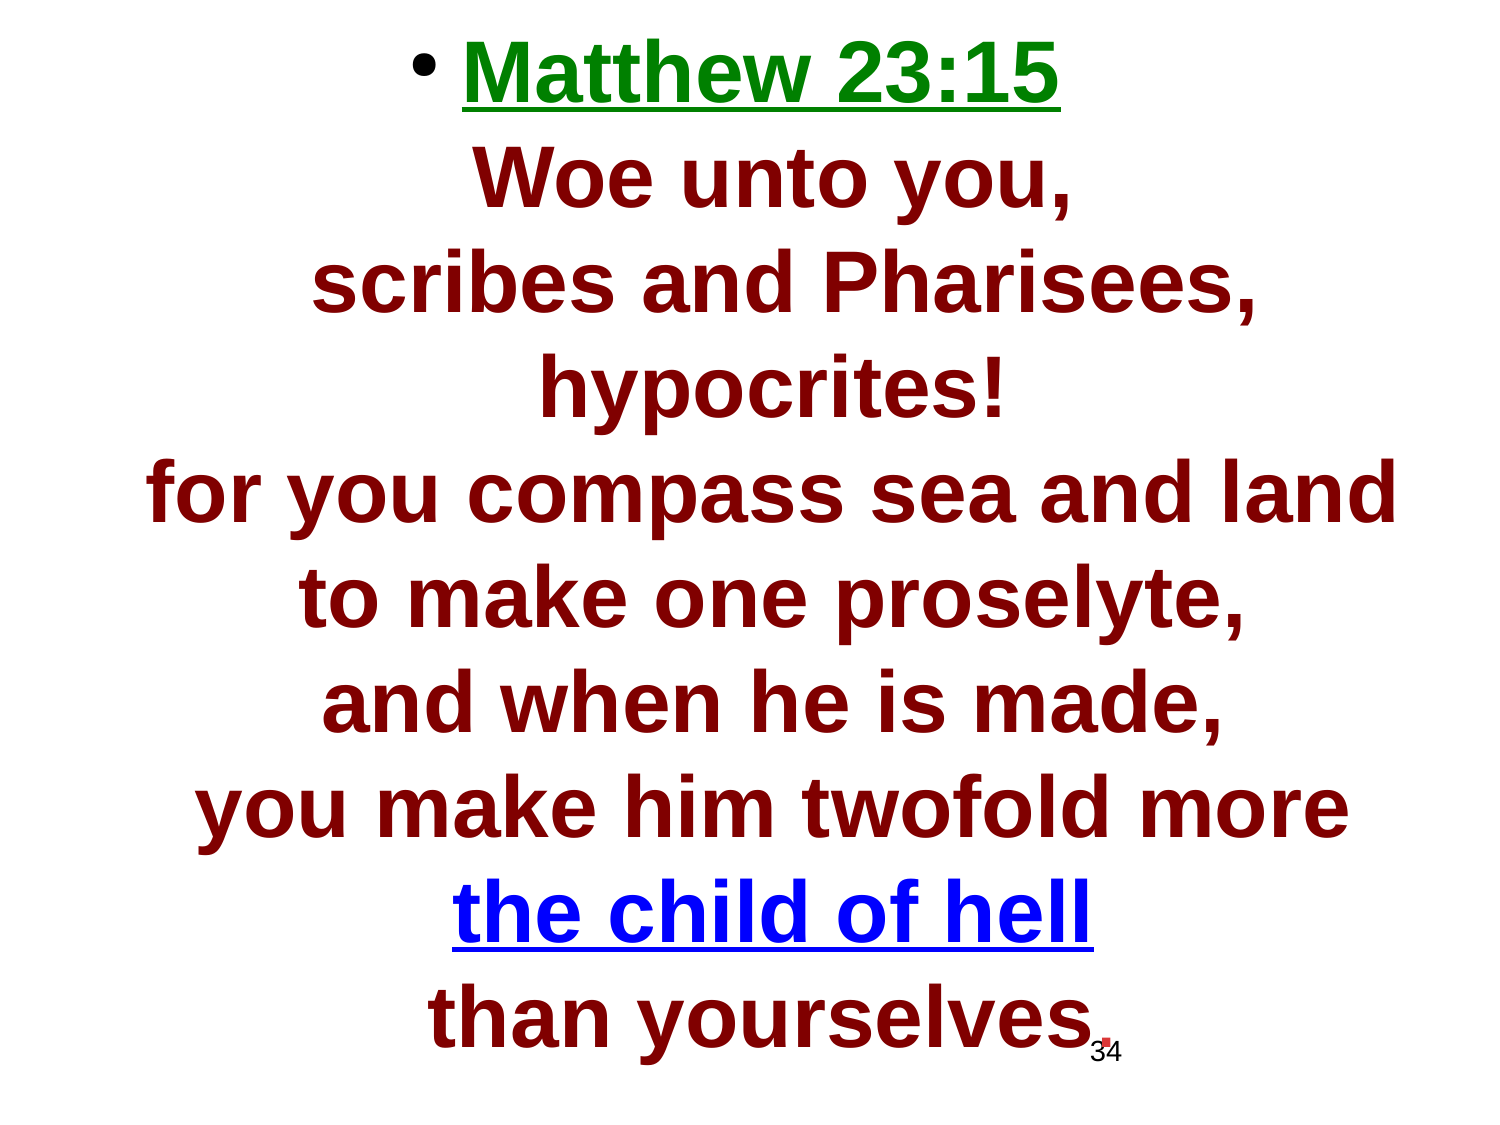

# Matthew 23:15  Woe unto you, scribes and Pharisees, hypocrites! for you compass sea and land to make one proselyte, and when he is made, you make him twofold more the child of hell than yourselves.
34